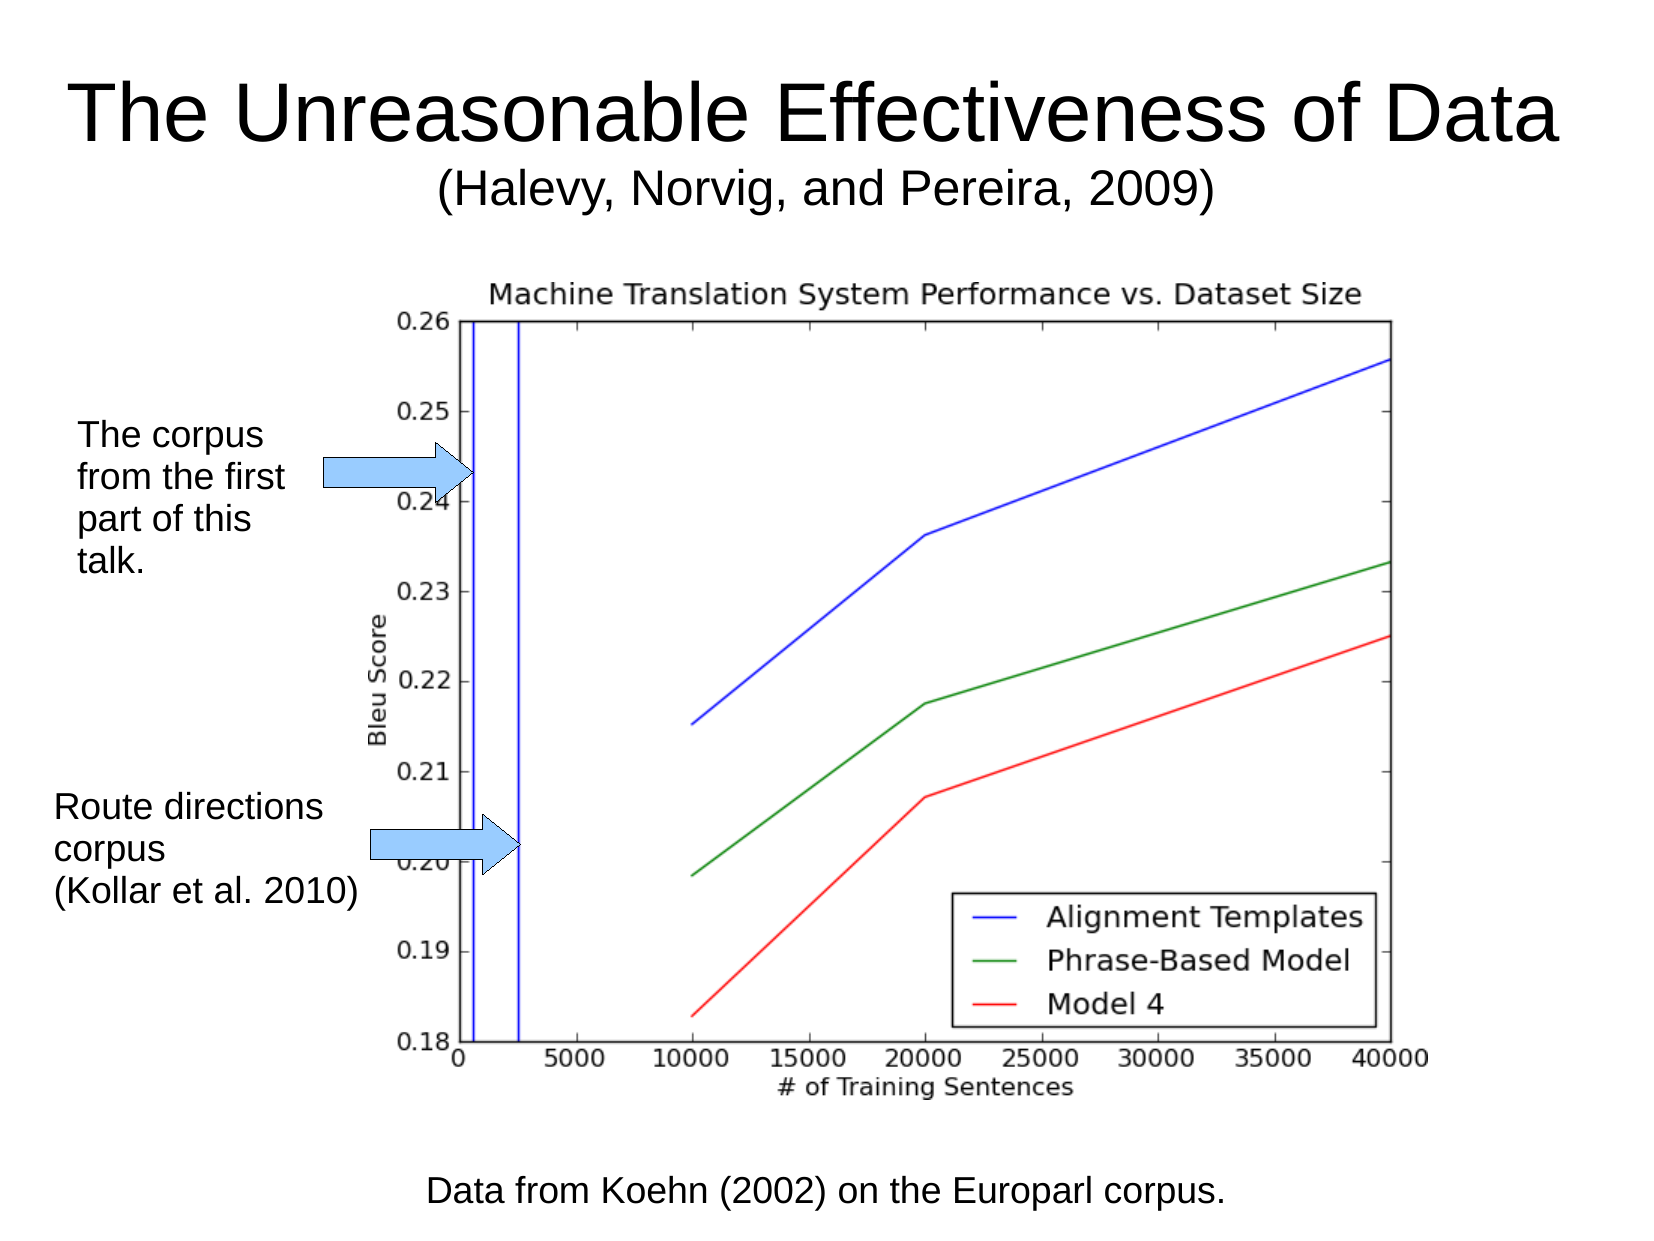

# The Unreasonable Effectiveness of Data (Halevy, Norvig, and Pereira, 2009)
The corpus from the first
part of this talk.
Route directions corpus
(Kollar et al. 2010)
Data from Koehn (2002) on the Europarl corpus.